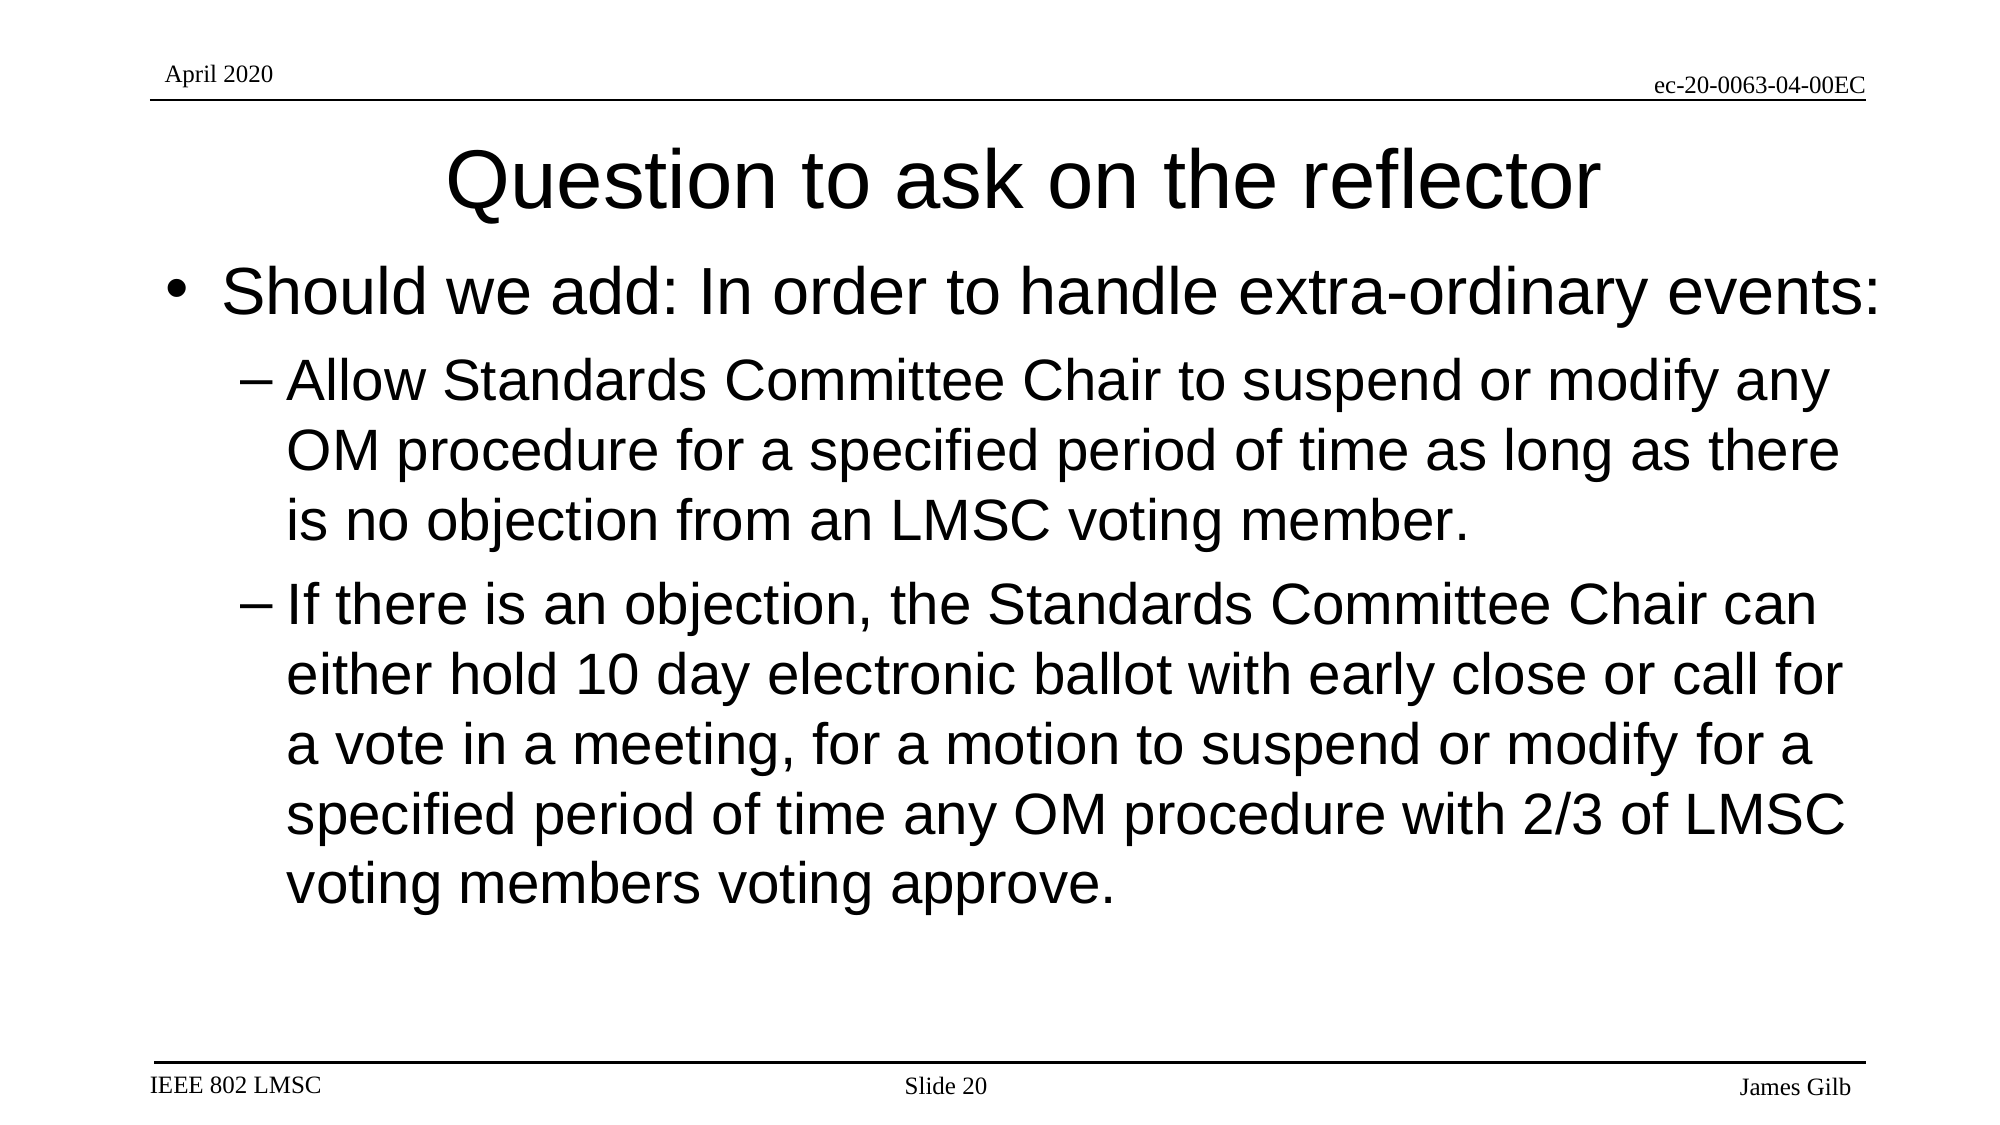

# Question to ask on the reflector
Should we add: In order to handle extra-ordinary events:
Allow Standards Committee Chair to suspend or modify any OM procedure for a specified period of time as long as there is no objection from an LMSC voting member.
If there is an objection, the Standards Committee Chair can either hold 10 day electronic ballot with early close or call for a vote in a meeting, for a motion to suspend or modify for a specified period of time any OM procedure with 2/3 of LMSC voting members voting approve.
20